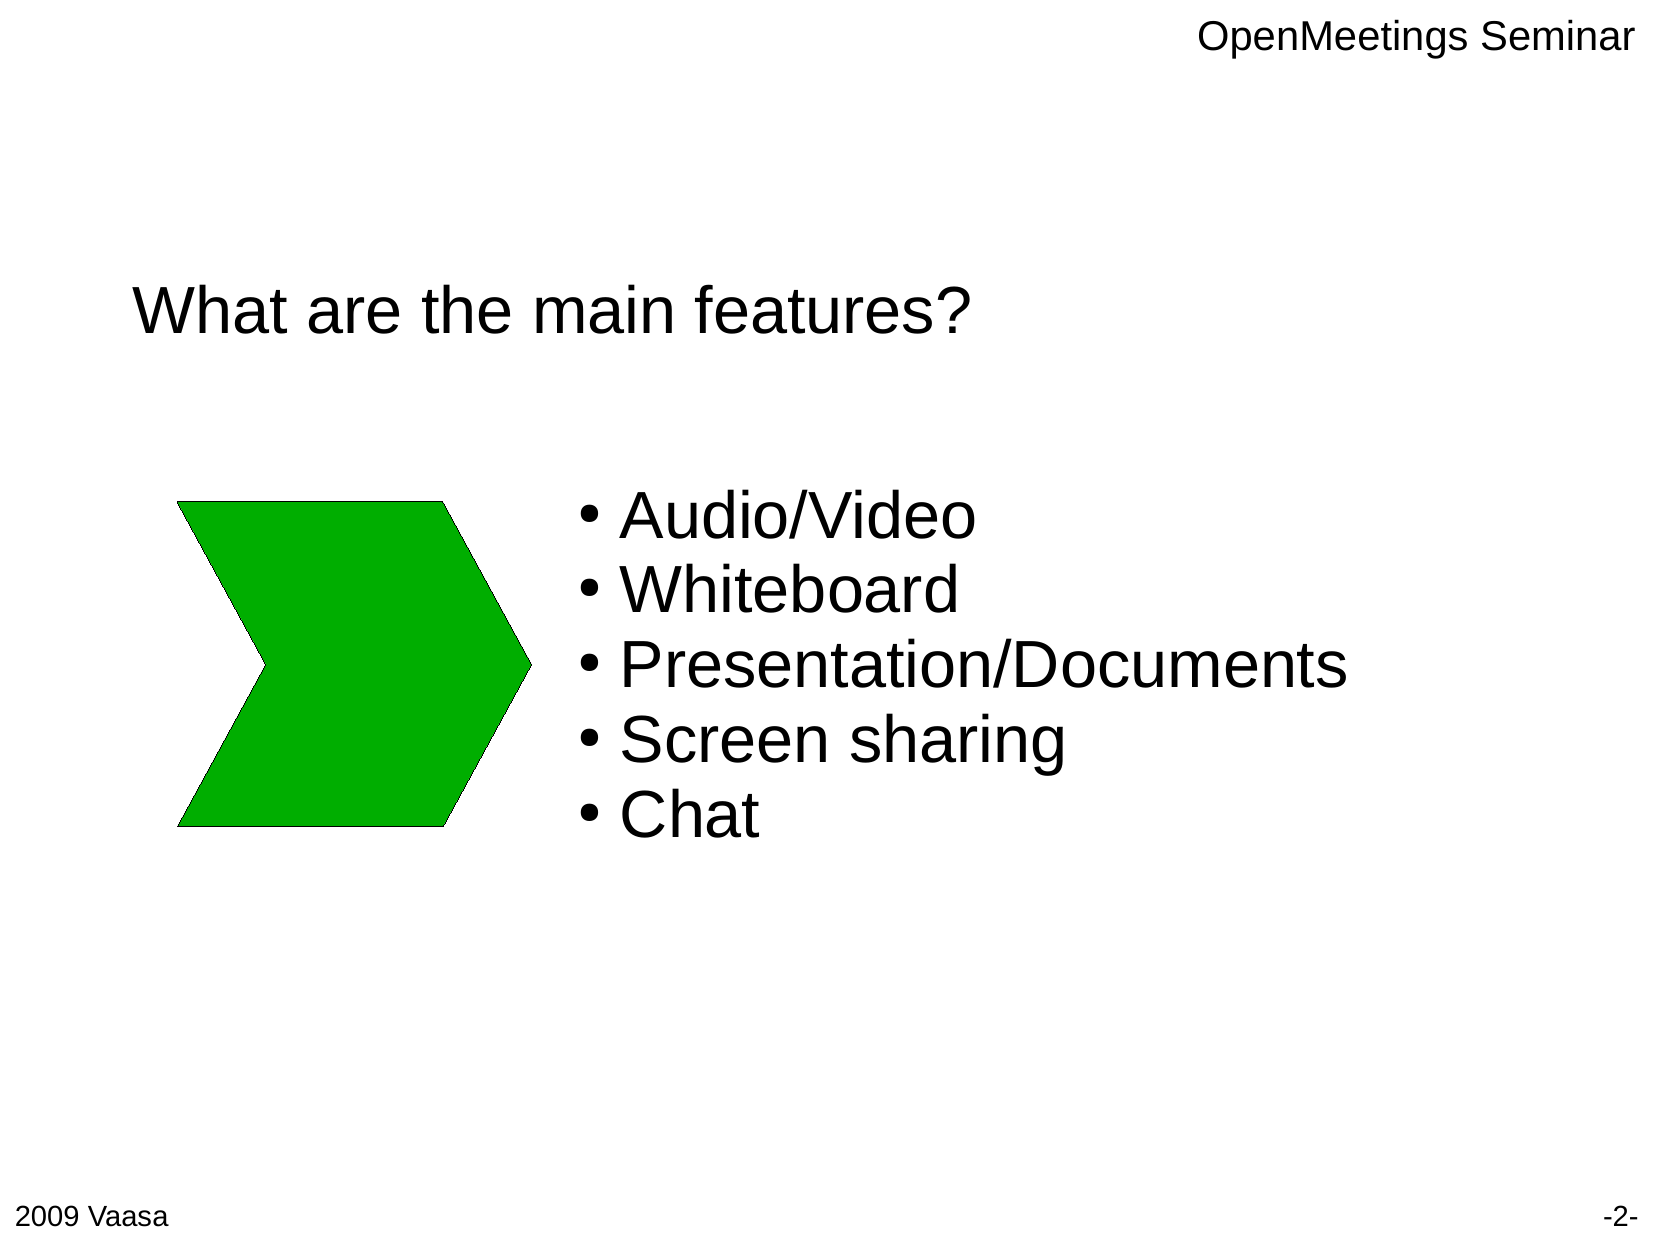

# OpenMeetings Seminar
What are the main features?
 Audio/Video
 Whiteboard
 Presentation/Documents
 Screen sharing
 Chat
-2-
2009 Vaasa